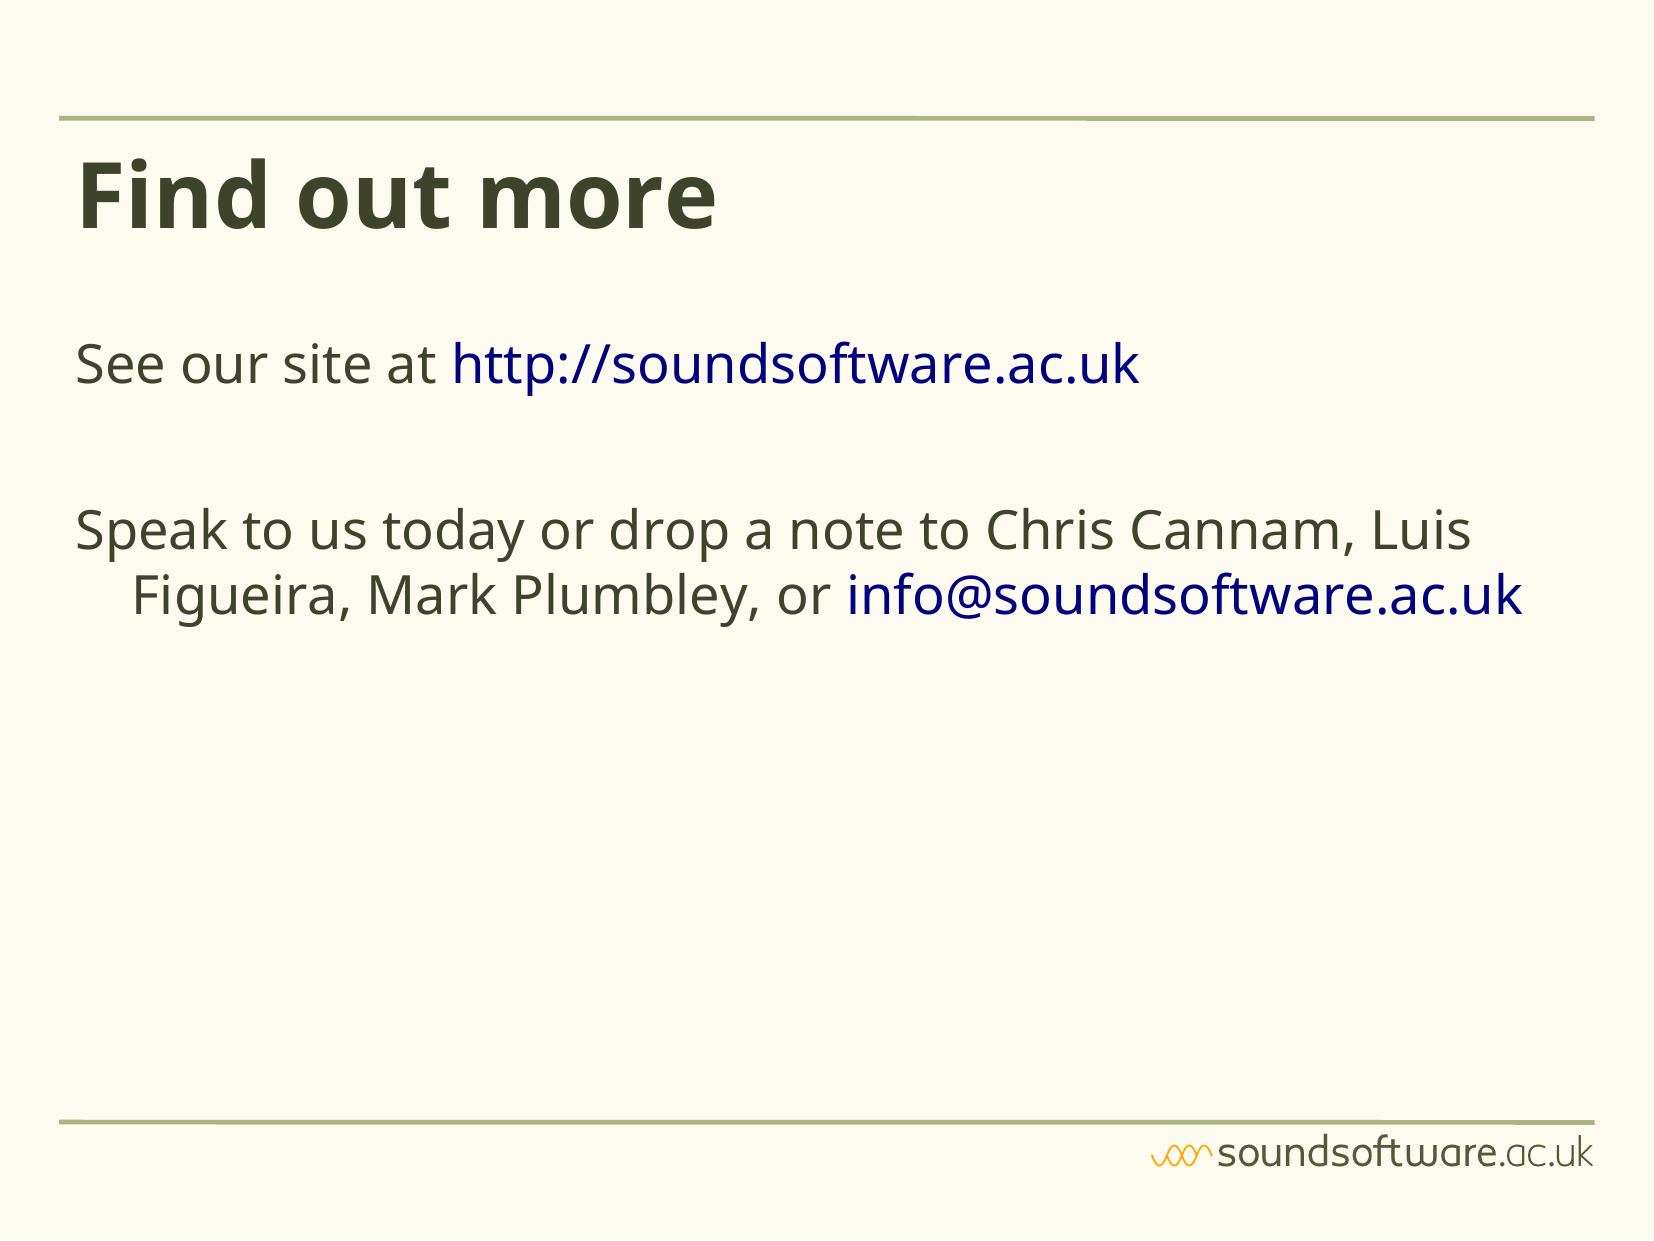

# Find out more
See our site at http://soundsoftware.ac.uk
Speak to us today or drop a note to Chris Cannam, Luis Figueira, Mark Plumbley, or info@soundsoftware.ac.uk